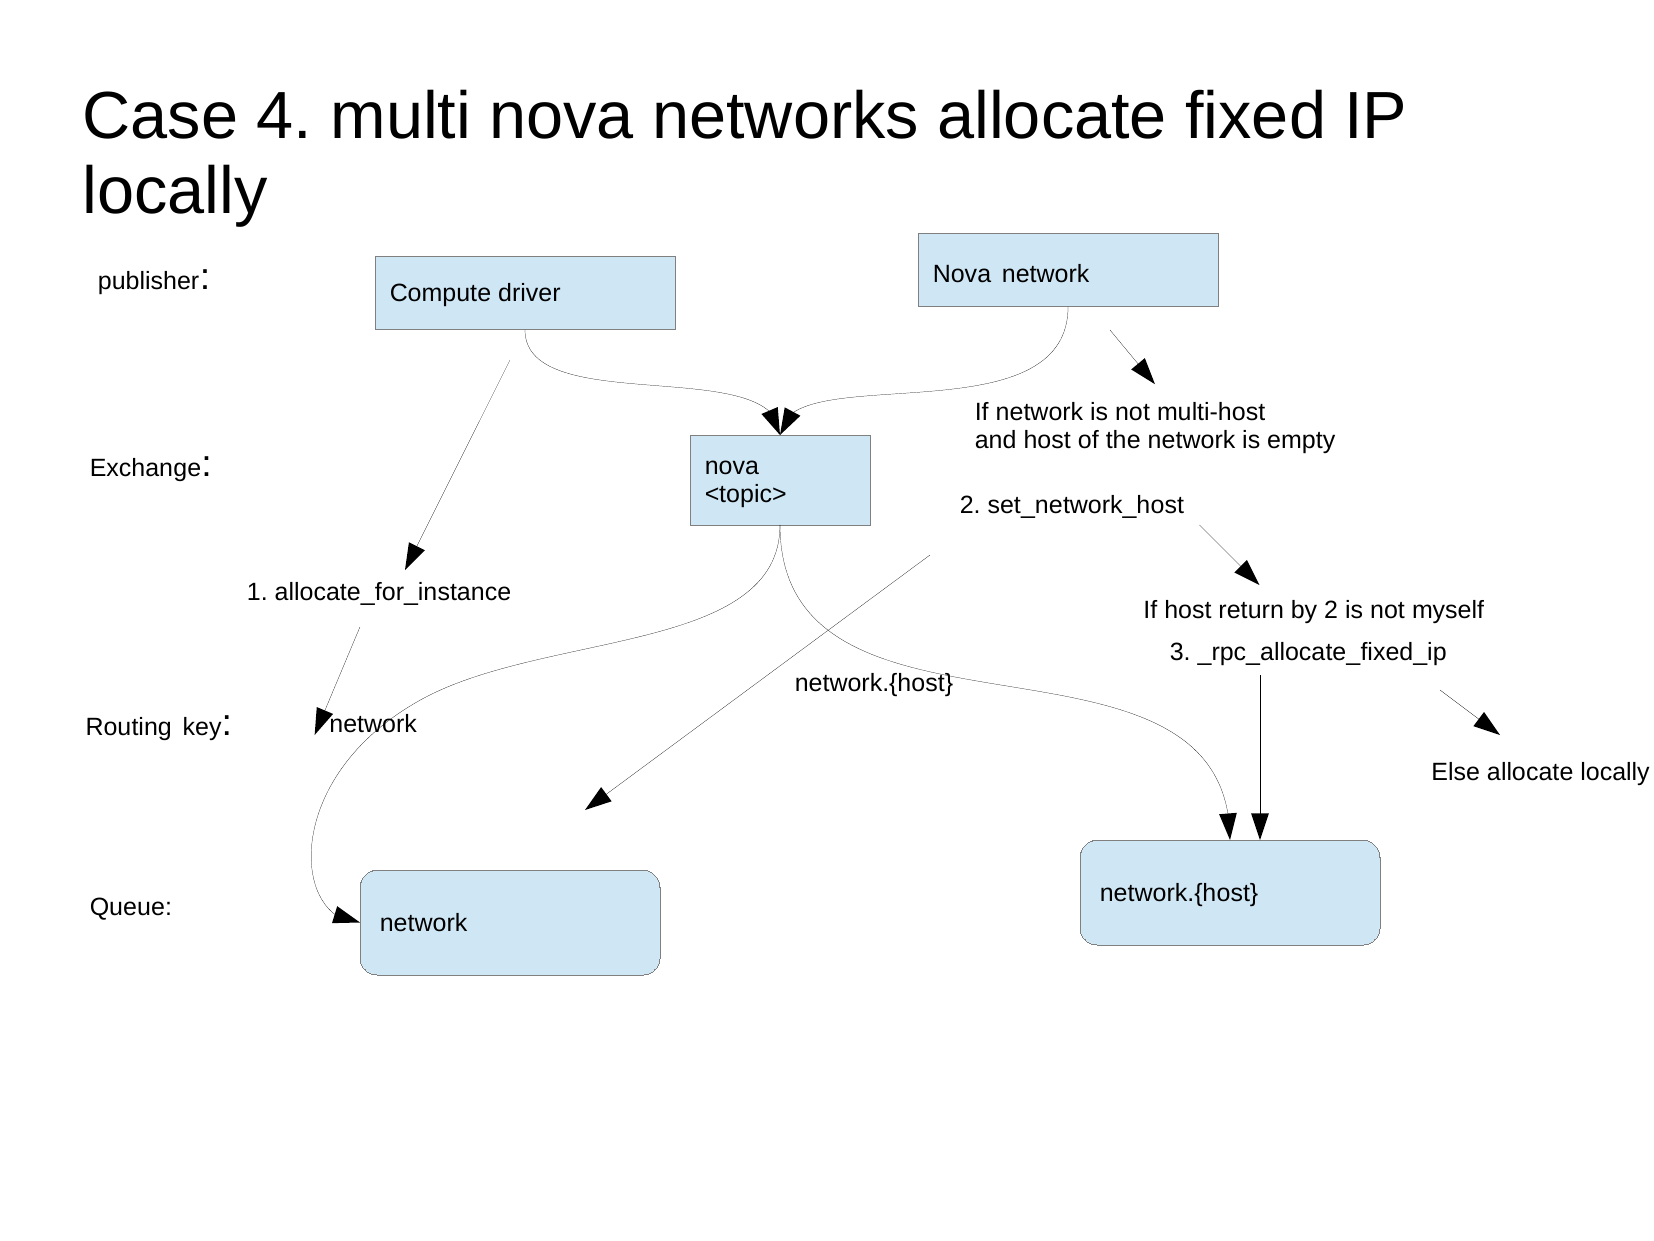

# Case 4. multi nova networks allocate fixed IP locally
Nova network
publisher:
Compute driver
If network is not multi-host
and host of the network is empty
Exchange:
nova
<topic>
2. set_network_host
1. allocate_for_instance
If host return by 2 is not myself
3. _rpc_allocate_fixed_ip
Routing key:
Else allocate locally
network.{host}
network
Queue: